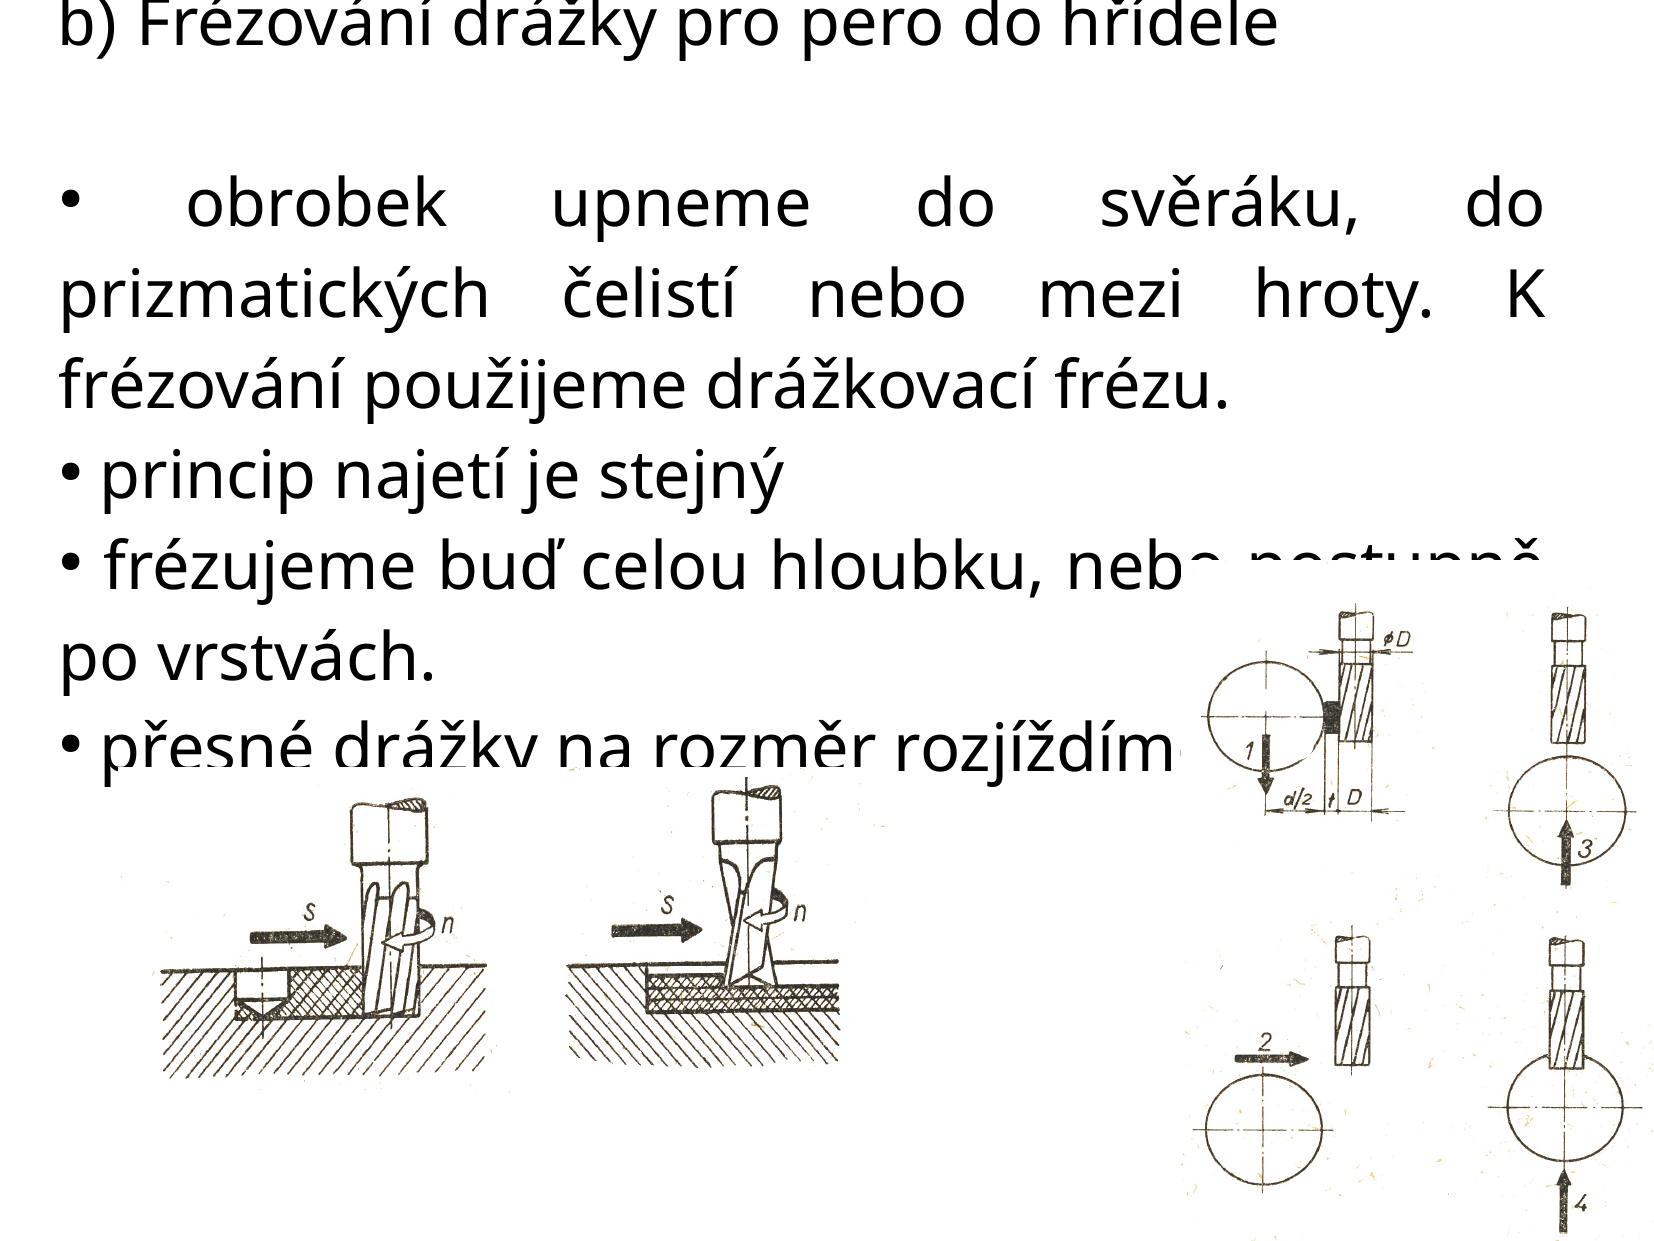

# Frézování drážky pro pero do hřídele
 obrobek upneme do svěráku, do prizmatických čelistí nebo mezi hroty. K frézování použijeme drážkovací frézu.
 princip najetí je stejný
 frézujeme buď celou hloubku, nebo postupně po vrstvách.
 přesné drážky na rozměr rozjíždíme